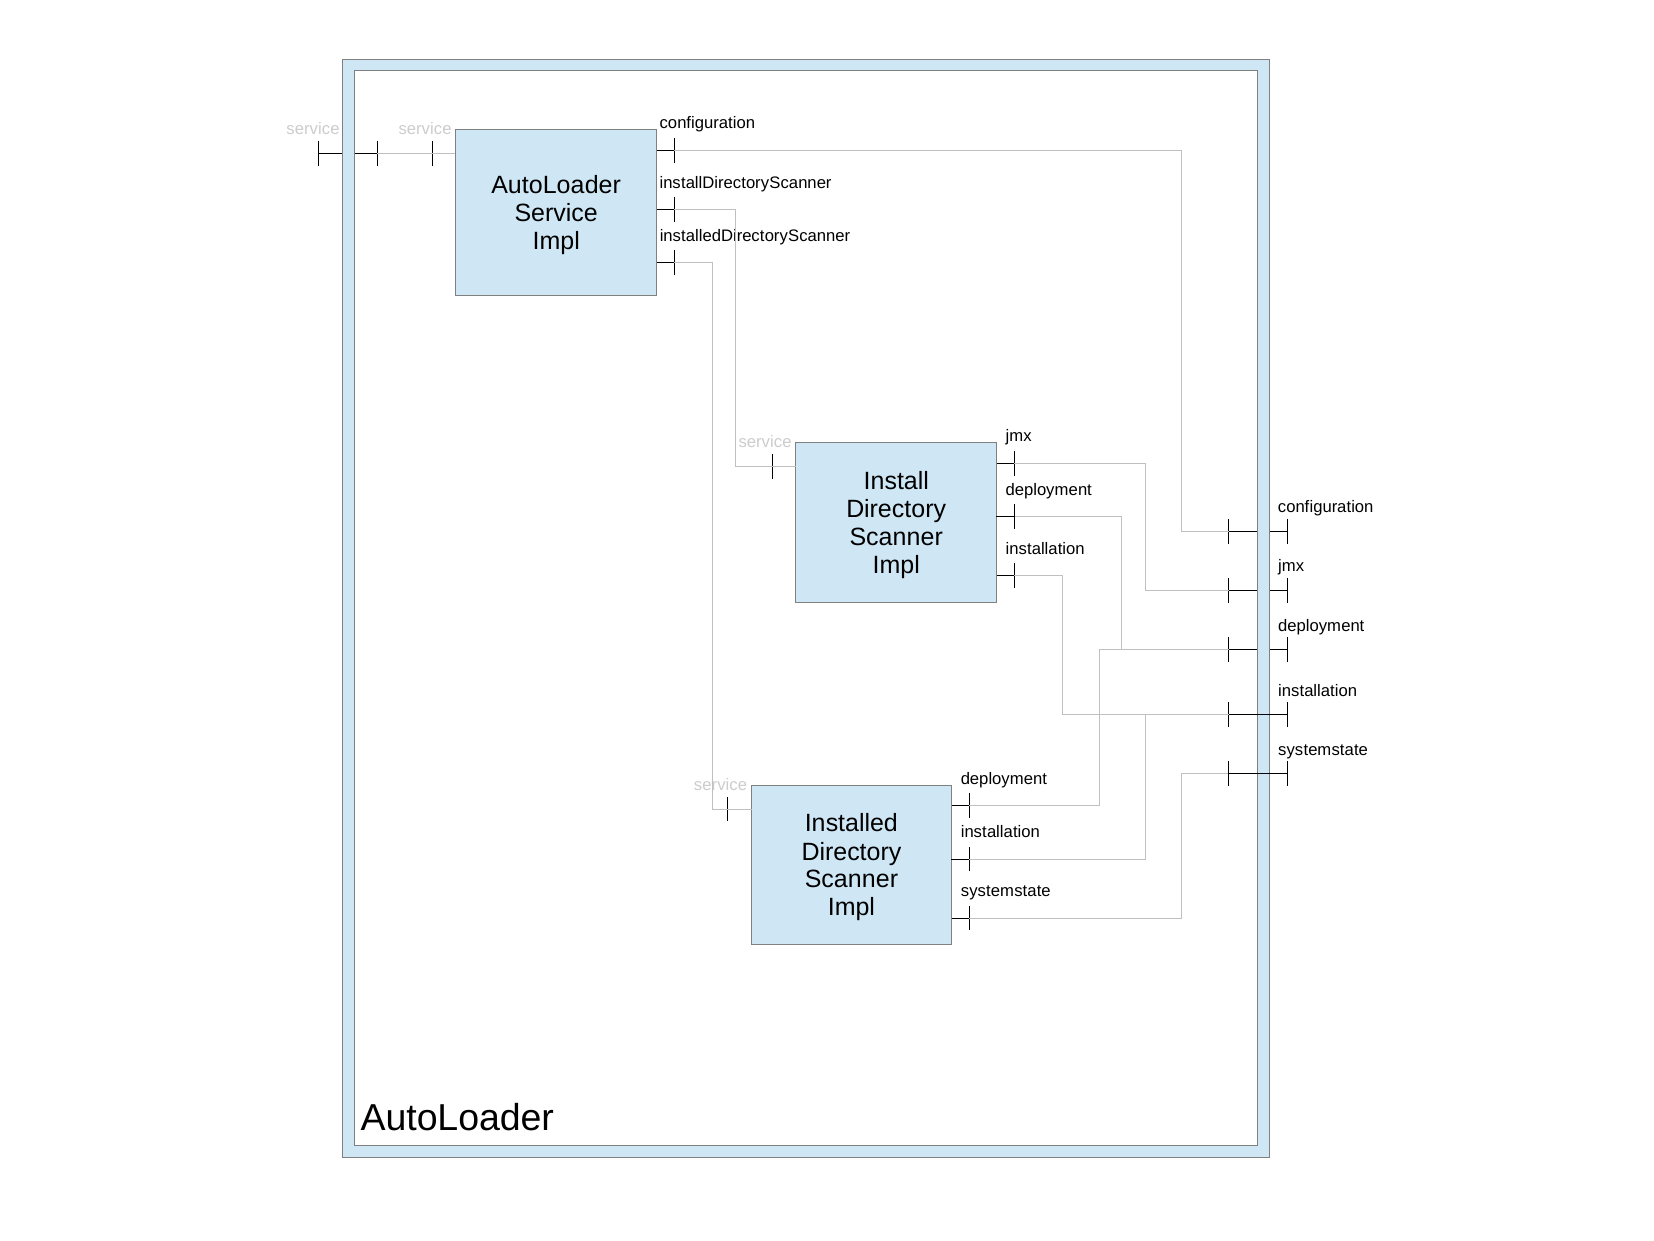

configuration
service
service
AutoLoader
Service
Impl
installDirectoryScanner
installedDirectoryScanner
jmx
service
Install
Directory
Scanner
Impl
deployment
configuration
installation
jmx
deployment
installation
systemstate
deployment
service
Installed
Directory
Scanner
Impl
installation
systemstate
AutoLoader